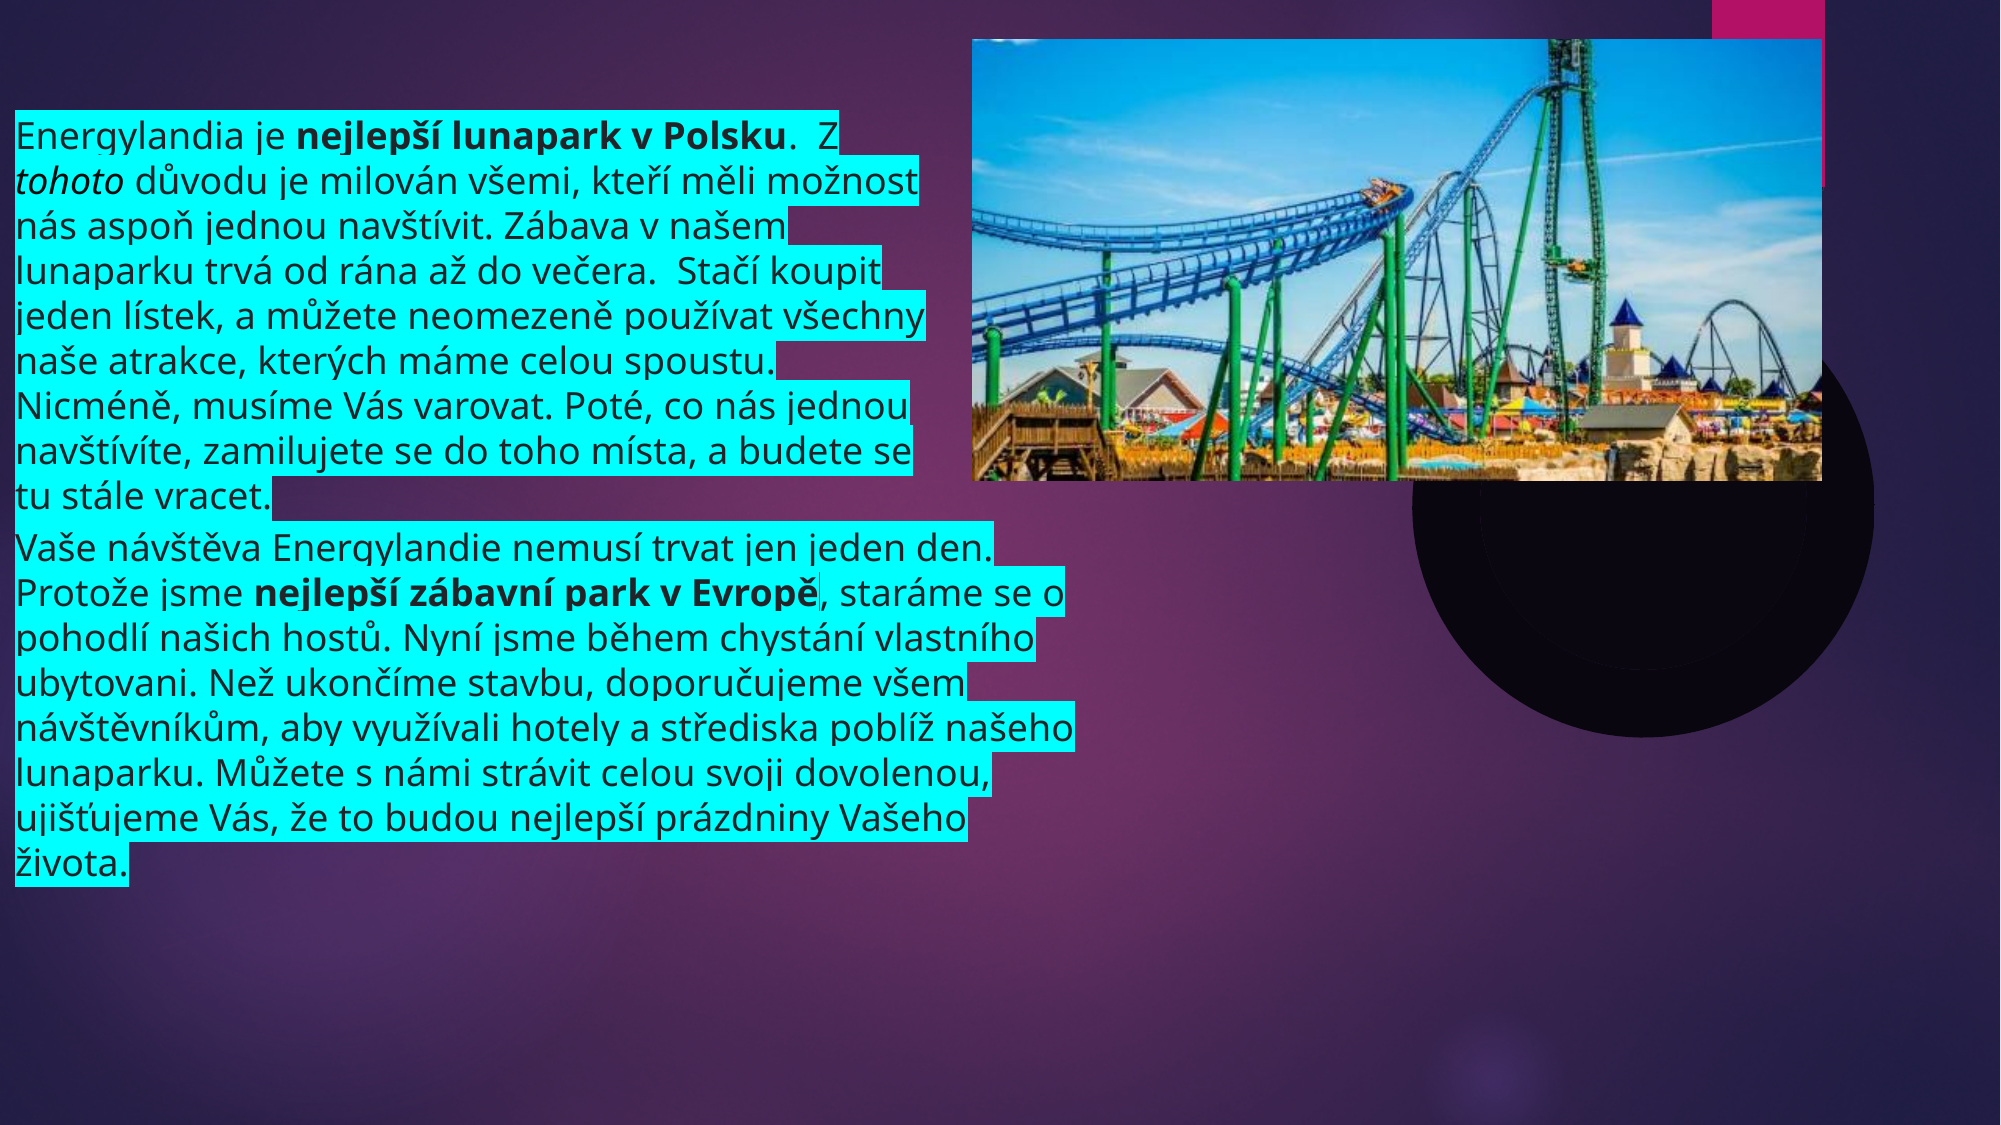

Energylandia je nejlepší lunapark v Polsku. Z tohoto důvodu je milován všemi, kteří měli možnost nás aspoň jednou navštívit. Zábava v našem lunaparku trvá od rána až do večera. Stačí koupit jeden lístek, a můžete neomezeně používat všechny naše atrakce, kterých máme celou spoustu. Nicméně, musíme Vás varovat. Poté, co nás jednou navštívíte, zamilujete se do toho místa, a budete se tu stále vracet.
Vaše návštěva Energylandie nemusí trvat jen jeden den. Protože jsme nejlepší zábavní park v Evropě, staráme se o pohodlí našich hostů. Nyní jsme během chystání vlastního ubytovani. Než ukončíme stavbu, doporučujeme všem návštěvníkům, aby využívali hotely a střediska poblíž našeho lunaparku. Můžete s námi strávit celou svoji dovolenou, ujišťujeme Vás, že to budou nejlepší prázdniny Vašeho života.